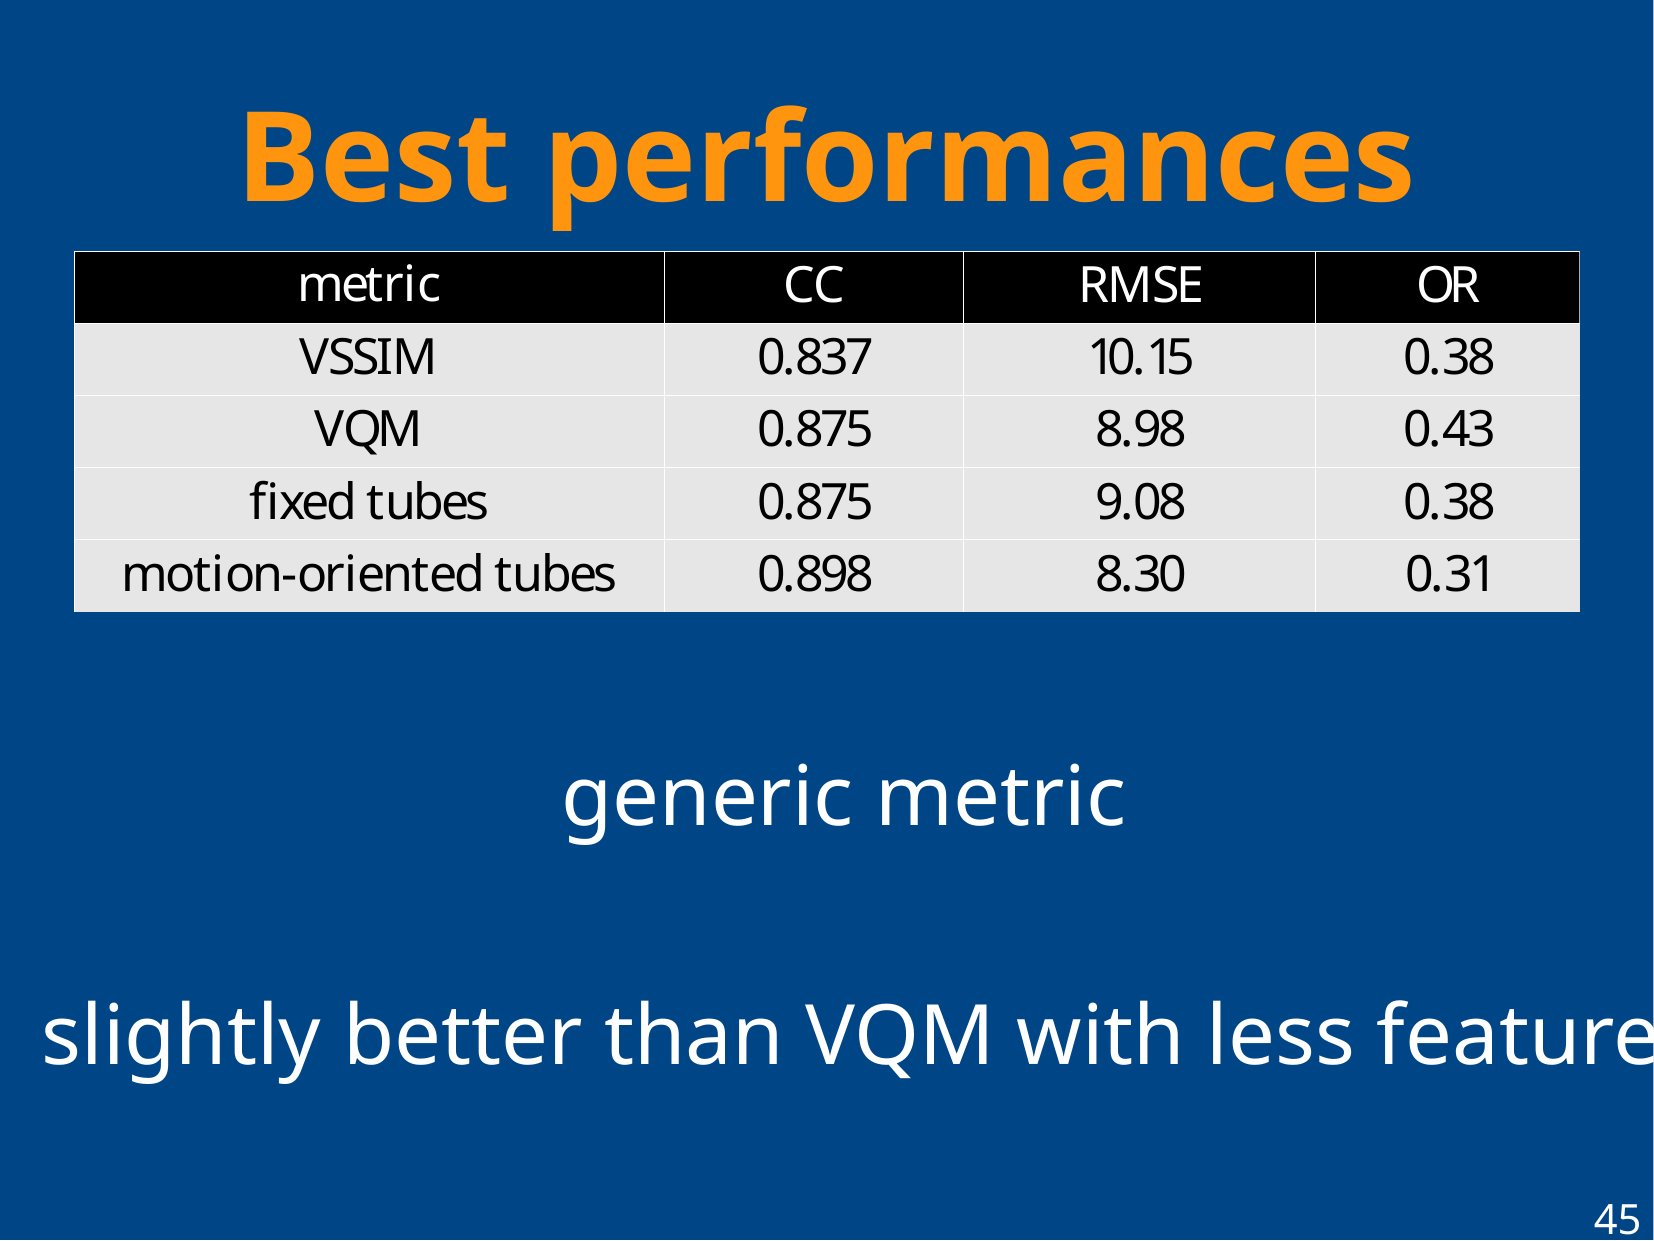

# Best performances
generic metric
slightly better than VQM with less features
45